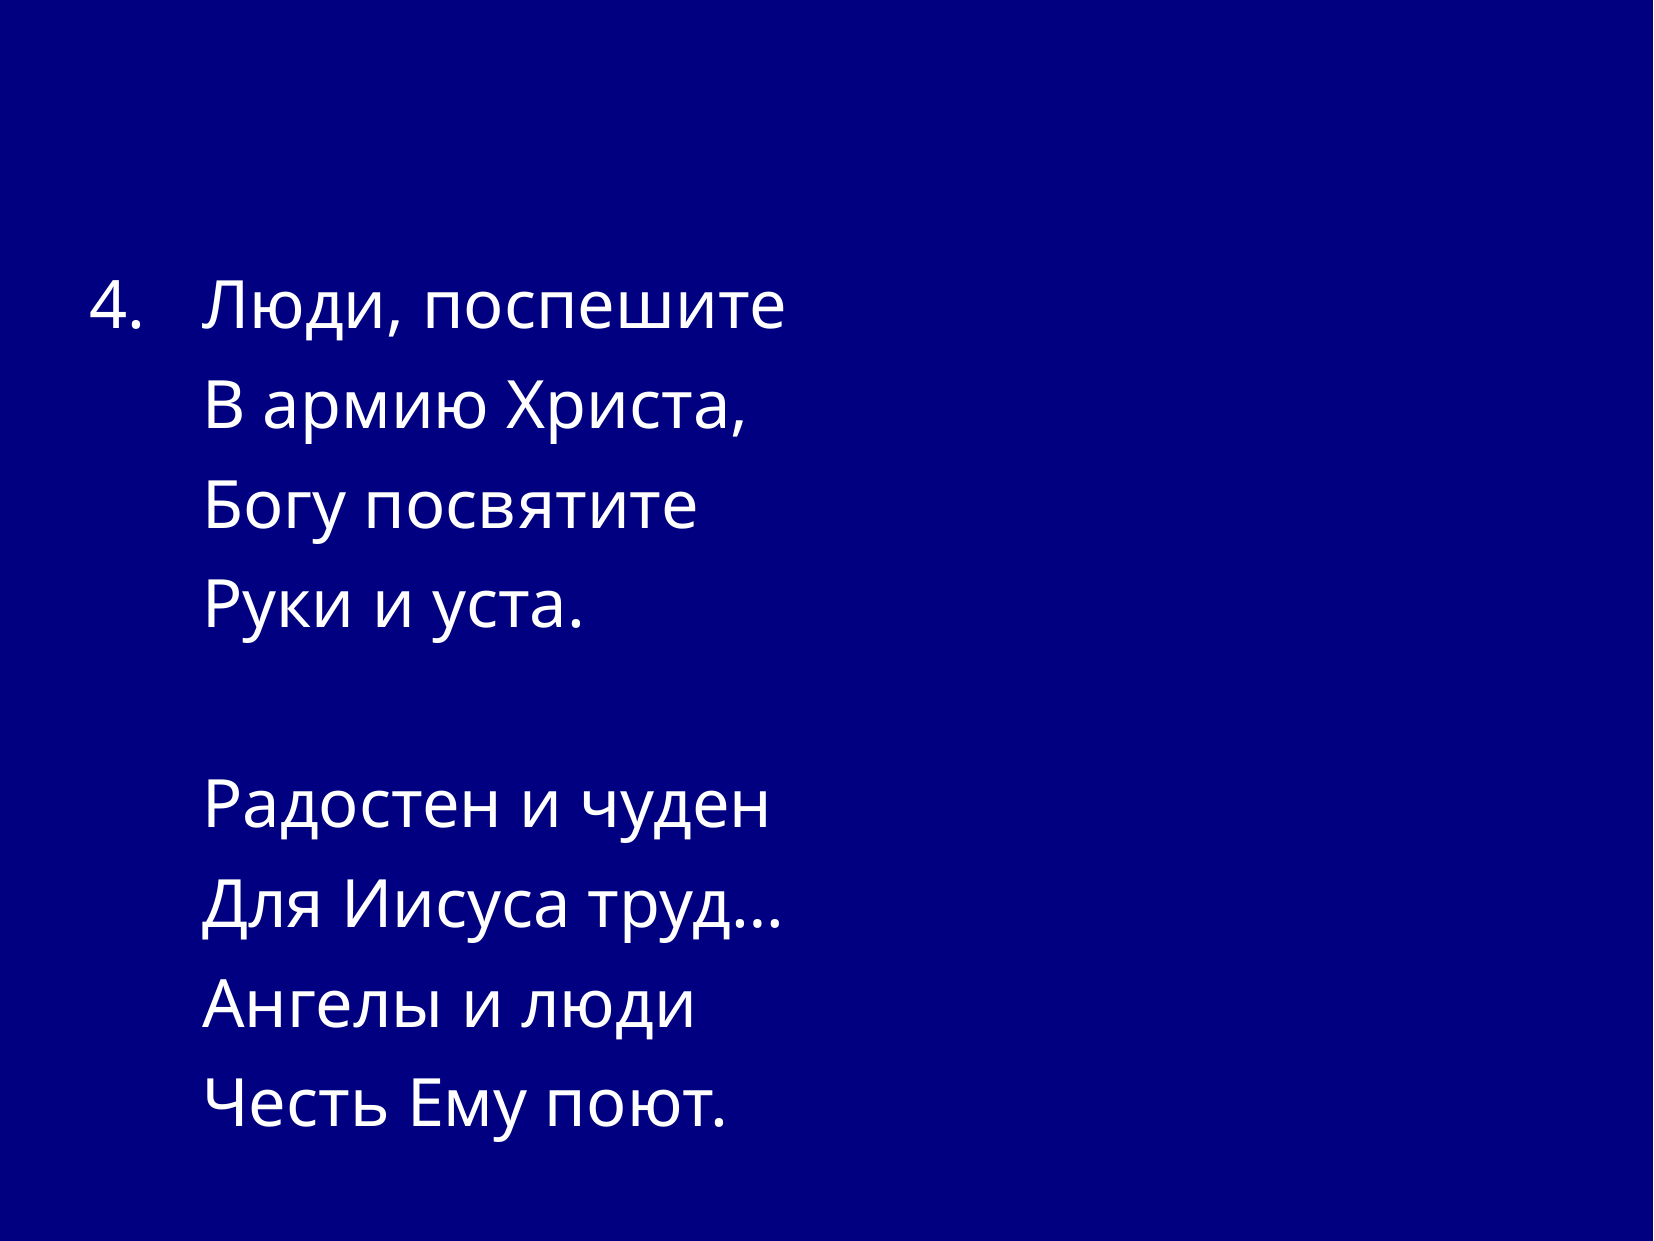

4.	Люди, поспешите
	В армию Христа,
	Богу посвятите
	Руки и уста.
	Радостен и чуден
	Для Иисуса труд…
	Ангелы и люди
	Честь Ему поют.